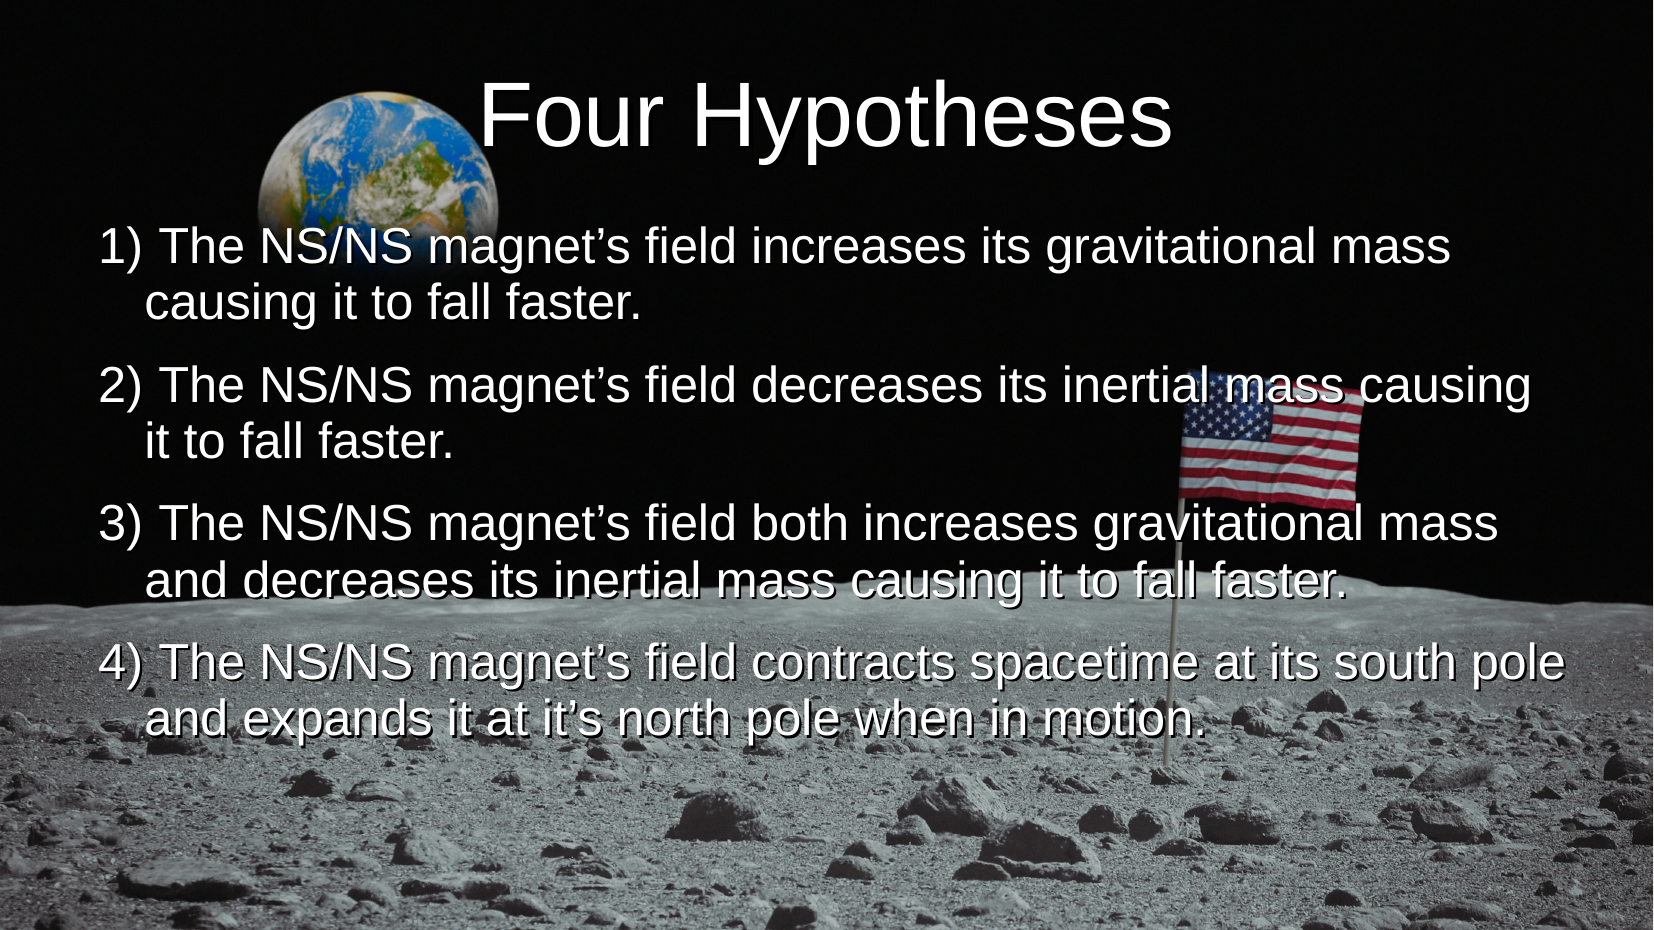

# Four Hypotheses
 The NS/NS magnet’s field increases its gravitational mass causing it to fall faster.
 The NS/NS magnet’s field decreases its inertial mass causing it to fall faster.
 The NS/NS magnet’s field both increases gravitational mass and decreases its inertial mass causing it to fall faster.
 The NS/NS magnet’s field contracts spacetime at its south pole and expands it at it’s north pole when in motion.